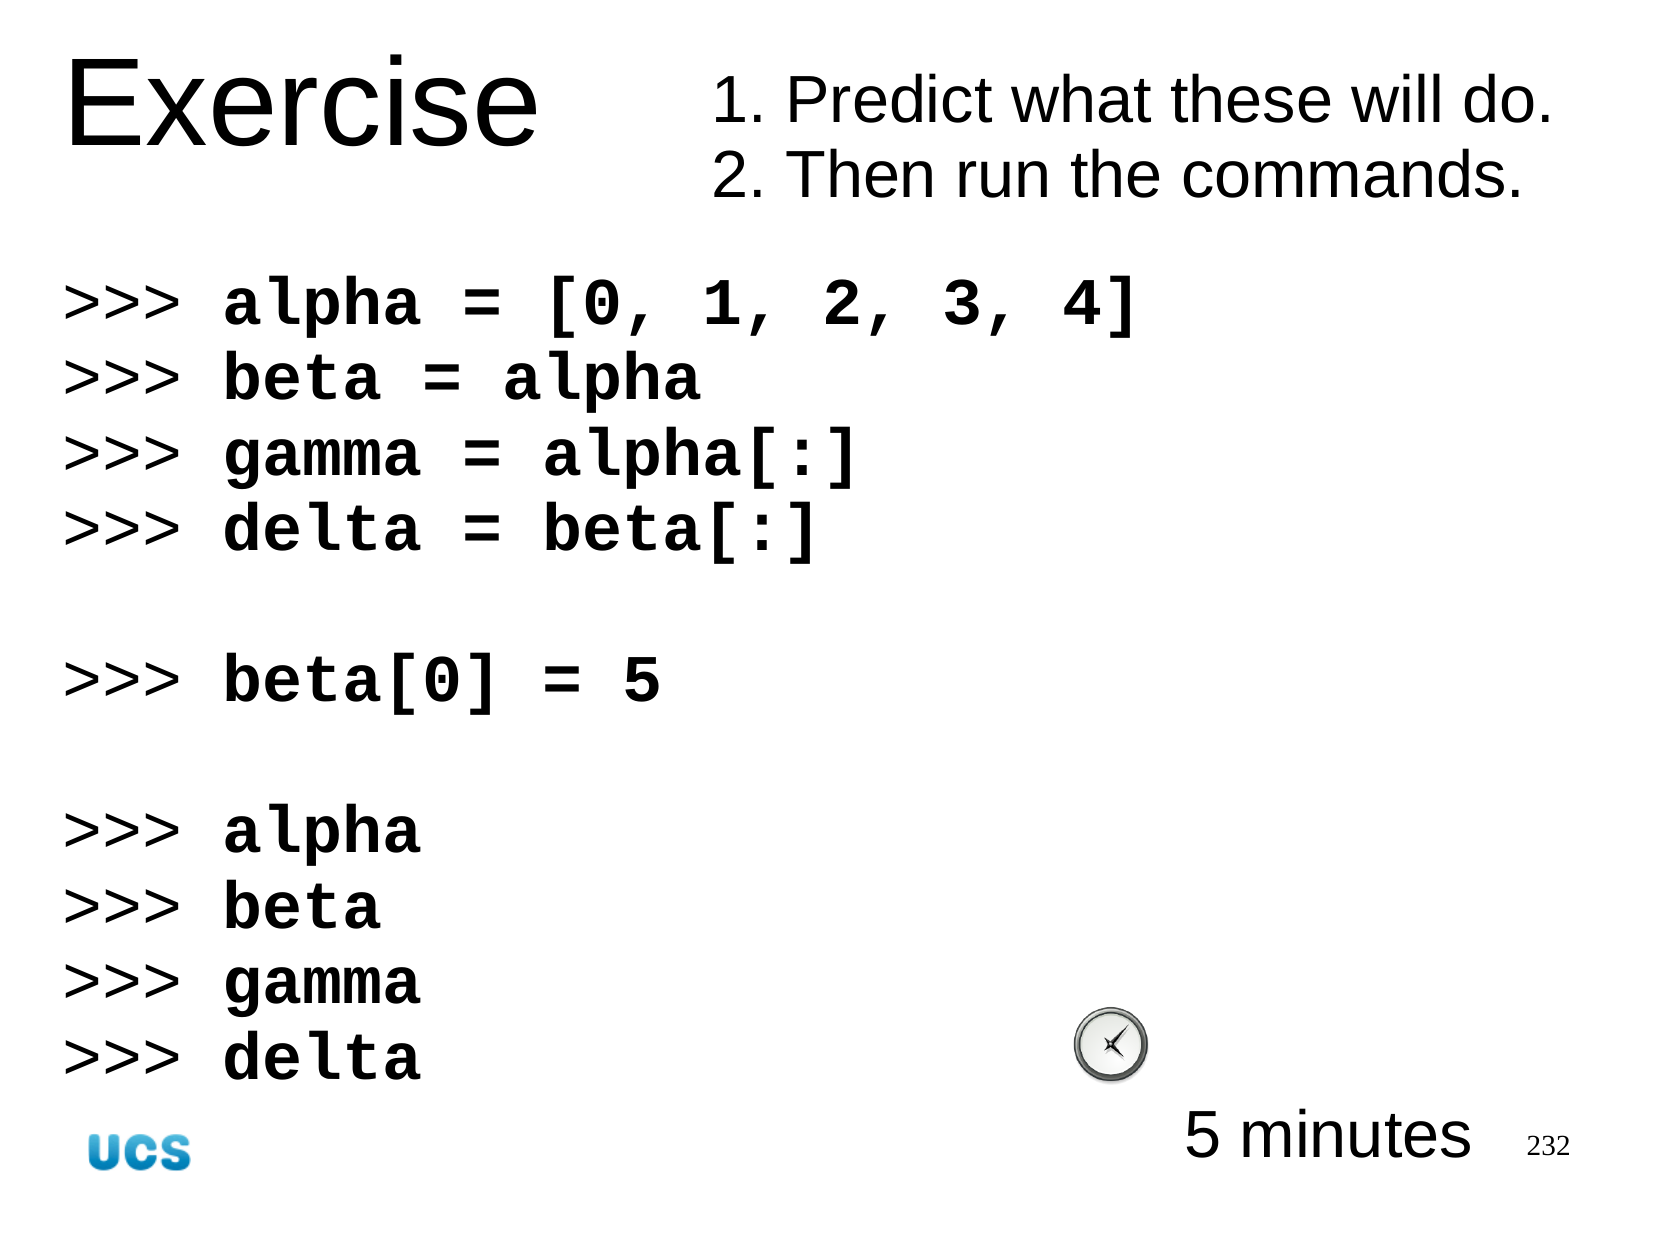

Exercise
1.	Predict what these will do.
2.	Then run the commands.
>>> alpha = [0, 1, 2, 3, 4]
>>> beta = alpha
>>> gamma = alpha[:]
>>> delta = beta[:]
>>> beta[0] = 5
>>> alpha
>>> beta
>>> gamma
>>> delta
5 minutes
232